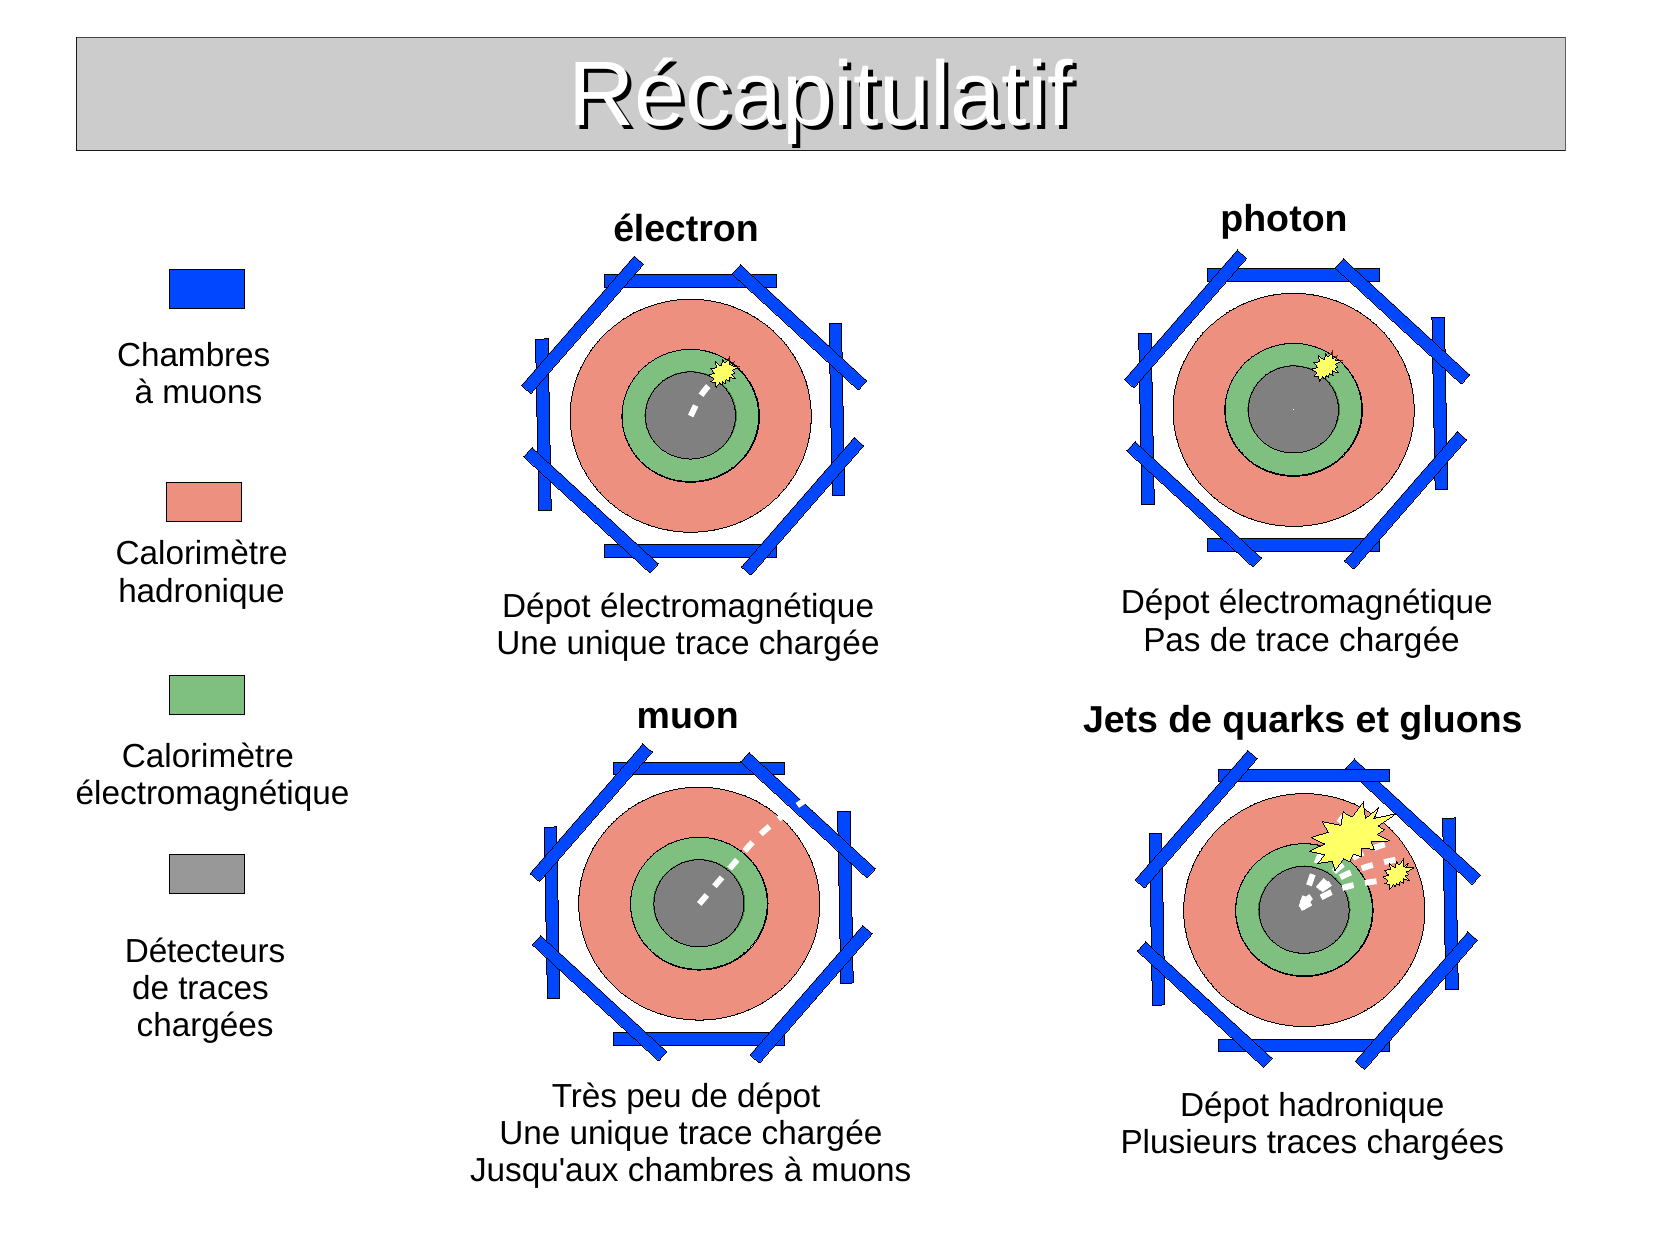

# Récapitulatif
photon
électron
Chambres
à muons
Calorimètre
hadronique
Calorimètre
électromagnétique
Détecteurs
de traces
chargées
 Dépot électromagnétique
Pas de trace chargée
Dépot électromagnétique
Une unique trace chargée
muon
Jets de quarks et gluons
Très peu de dépot
Une unique trace chargée
Jusqu'aux chambres à muons
Dépot hadronique
Plusieurs traces chargées